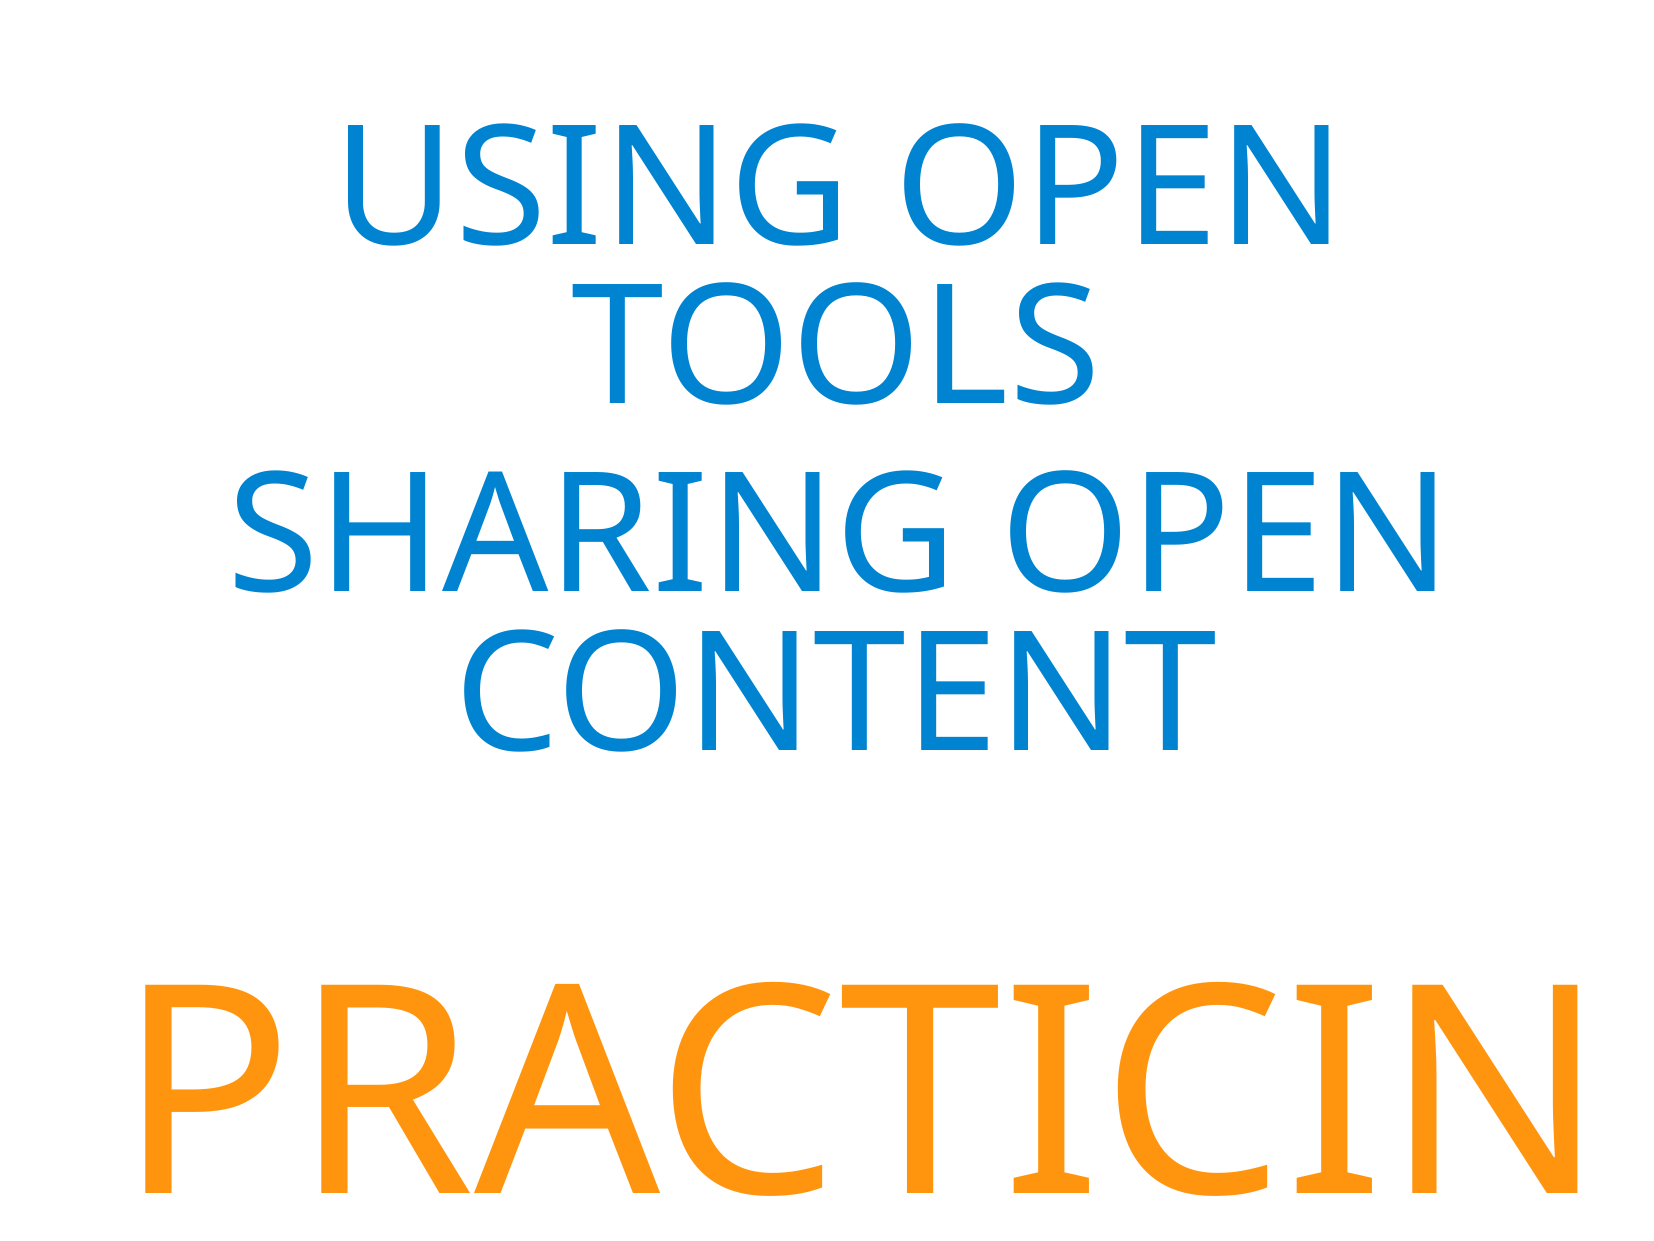

# USING OPEN TOOLS
SHARING OPEN CONTENT
PRACTICING THE OPEN SOURCE WAY